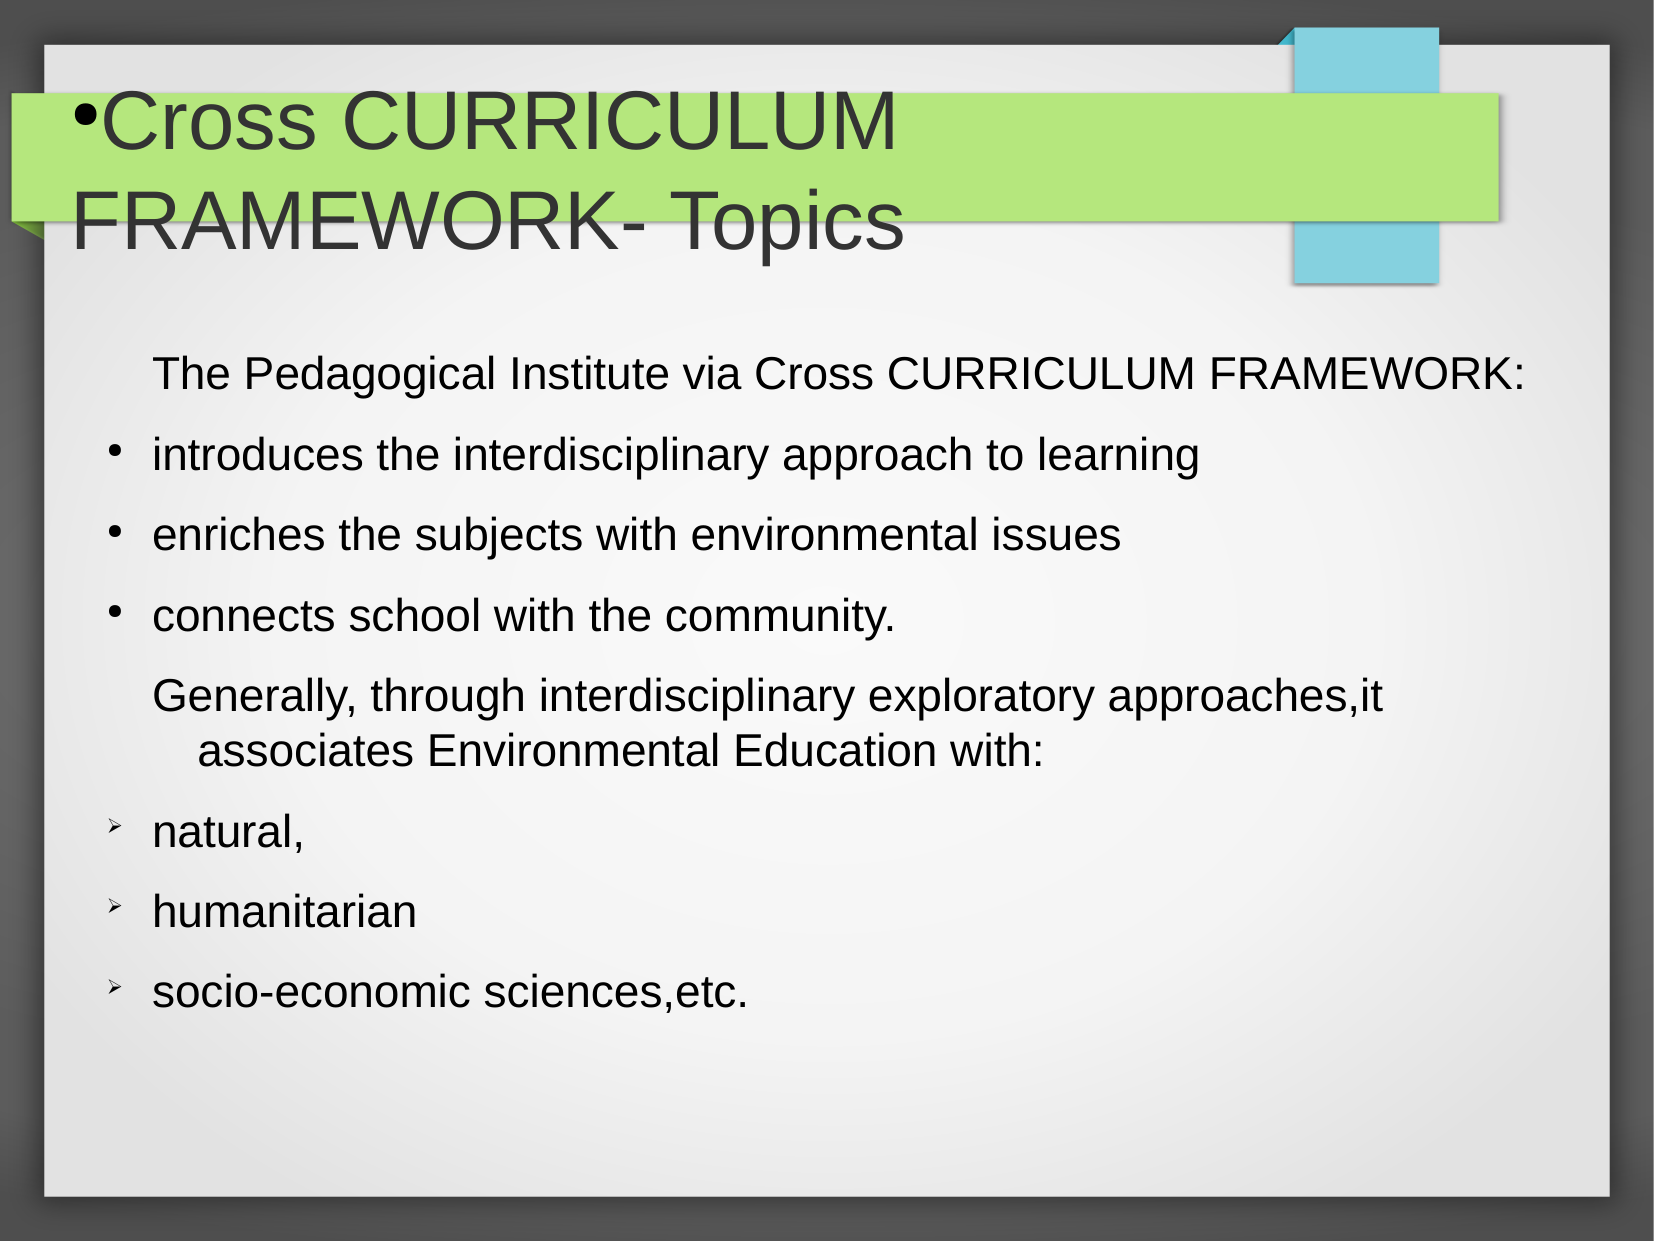

# Cross CURRICULUM FRAMEWORK- Topics
The Pedagogical Institute via Cross CURRICULUM FRAMEWORK:
introduces the interdisciplinary approach to learning
enriches the subjects with environmental issues
connects school with the community.
Generally, through interdisciplinary exploratory approaches,it associates Environmental Education with:
natural,
humanitarian
socio-economic sciences,etc.